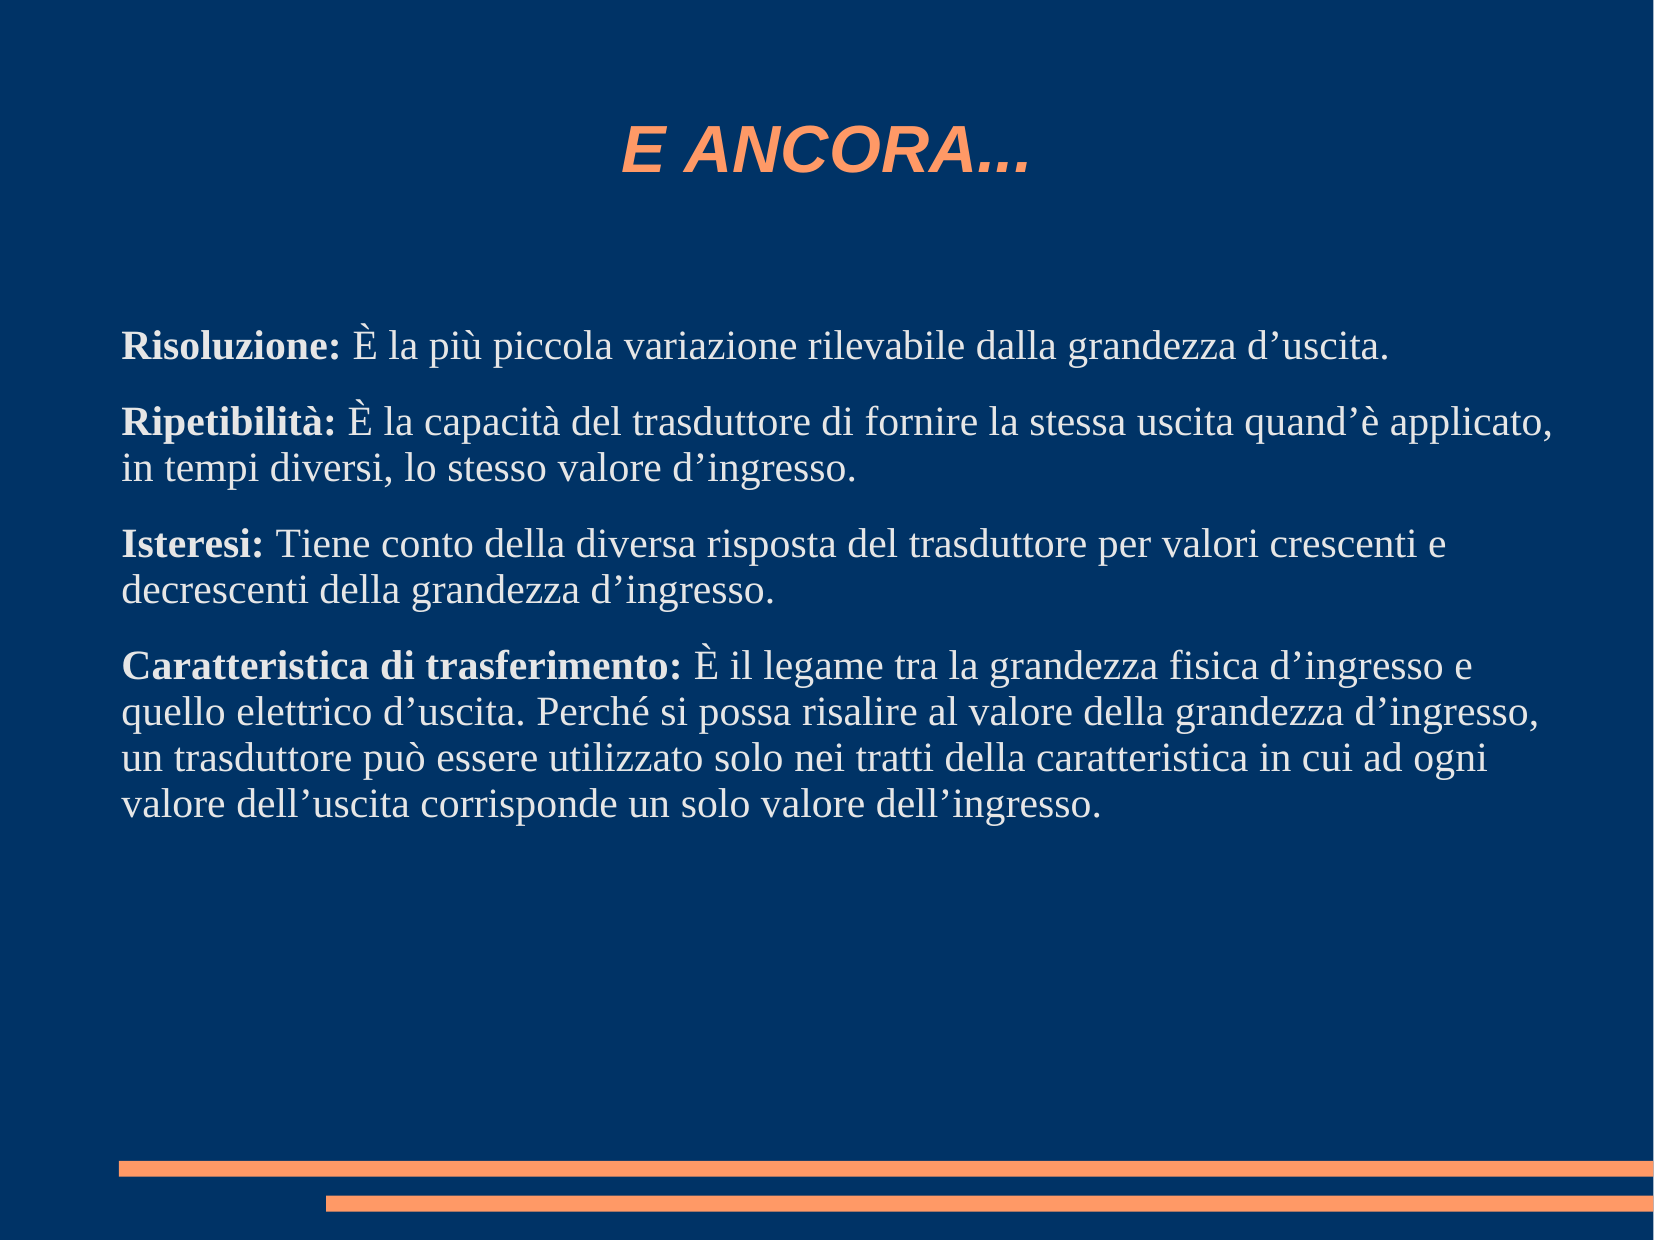

# E ANCORA...
Risoluzione: È la più piccola variazione rilevabile dalla grandezza d’uscita.
Ripetibilità: È la capacità del trasduttore di fornire la stessa uscita quand’è applicato, in tempi diversi, lo stesso valore d’ingresso.
Isteresi: Tiene conto della diversa risposta del trasduttore per valori crescenti e decrescenti della grandezza d’ingresso.
Caratteristica di trasferimento: È il legame tra la grandezza fisica d’ingresso e quello elettrico d’uscita. Perché si possa risalire al valore della grandezza d’ingresso, un trasduttore può essere utilizzato solo nei tratti della caratteristica in cui ad ogni valore dell’uscita corrisponde un solo valore dell’ingresso.